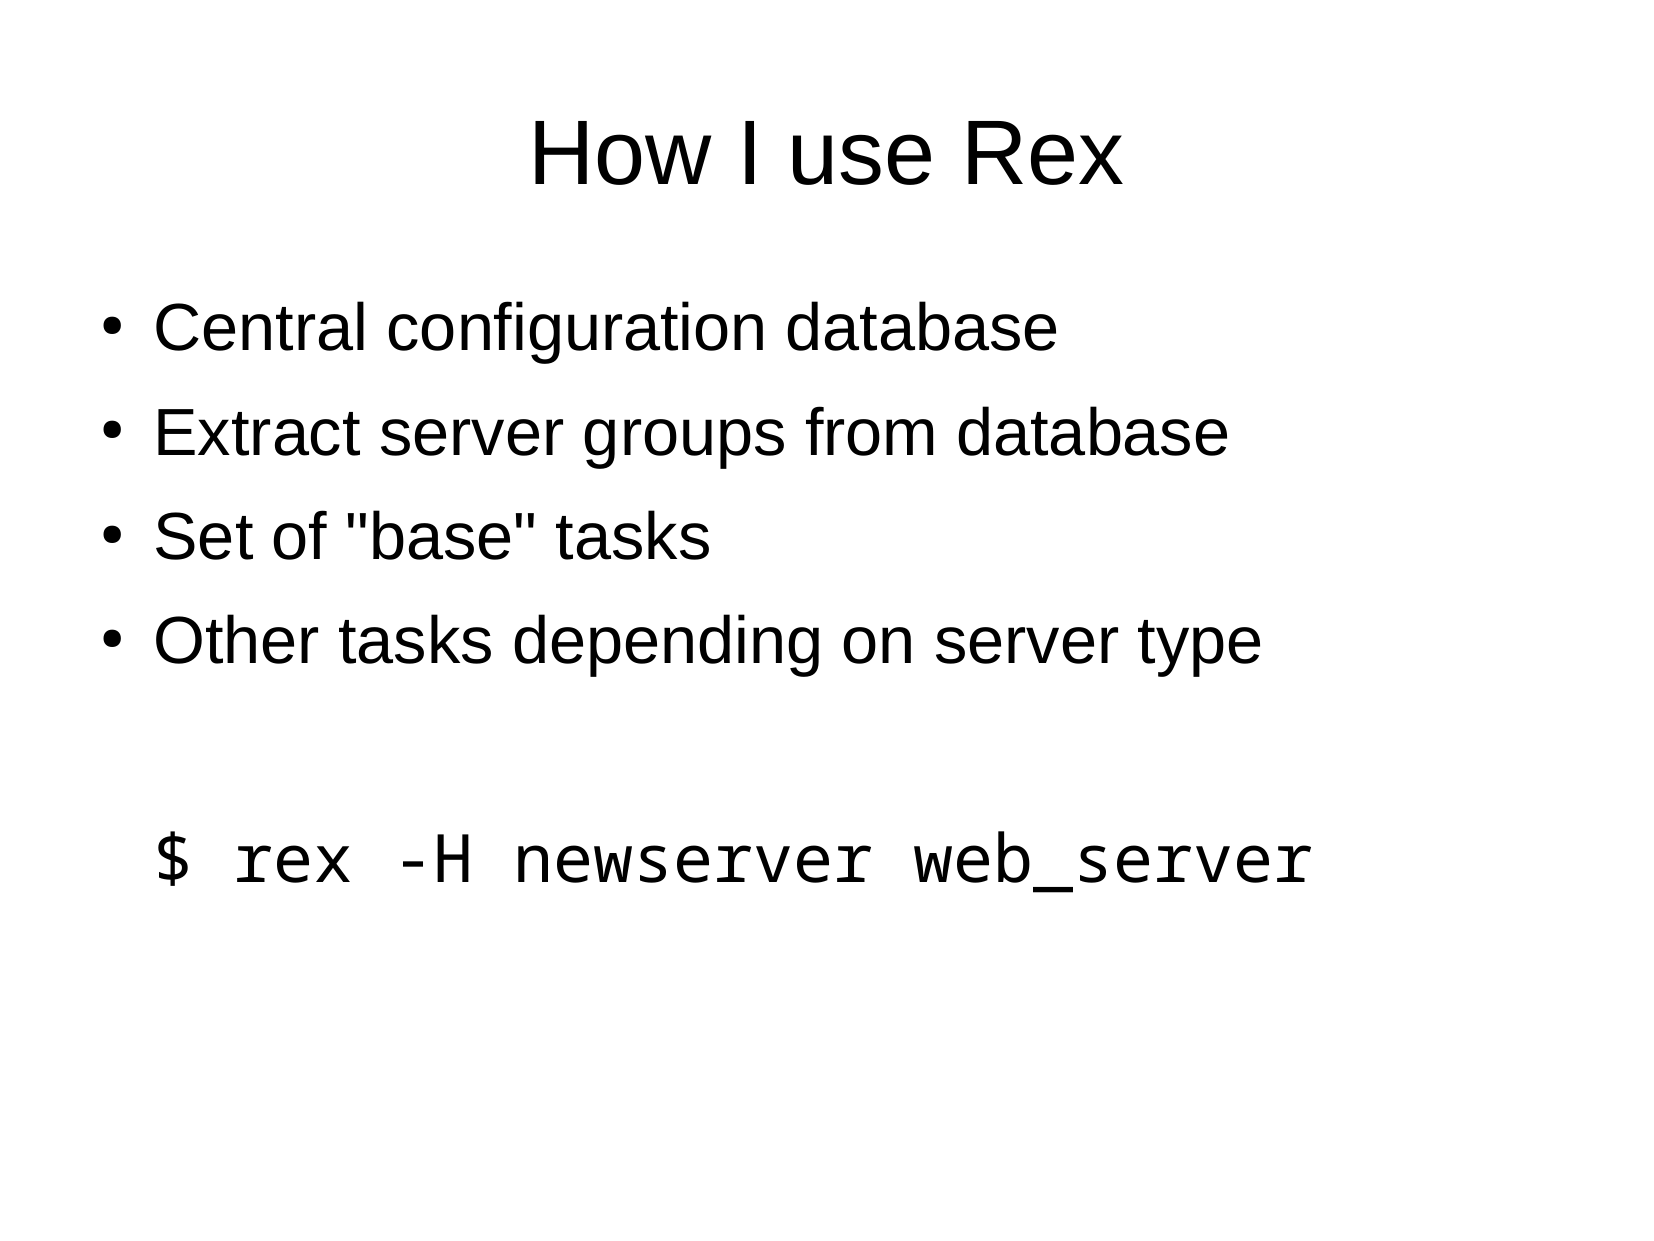

# How I use Rex
Central configuration database
Extract server groups from database
Set of "base" tasks
Other tasks depending on server type
$ rex -H newserver web_server